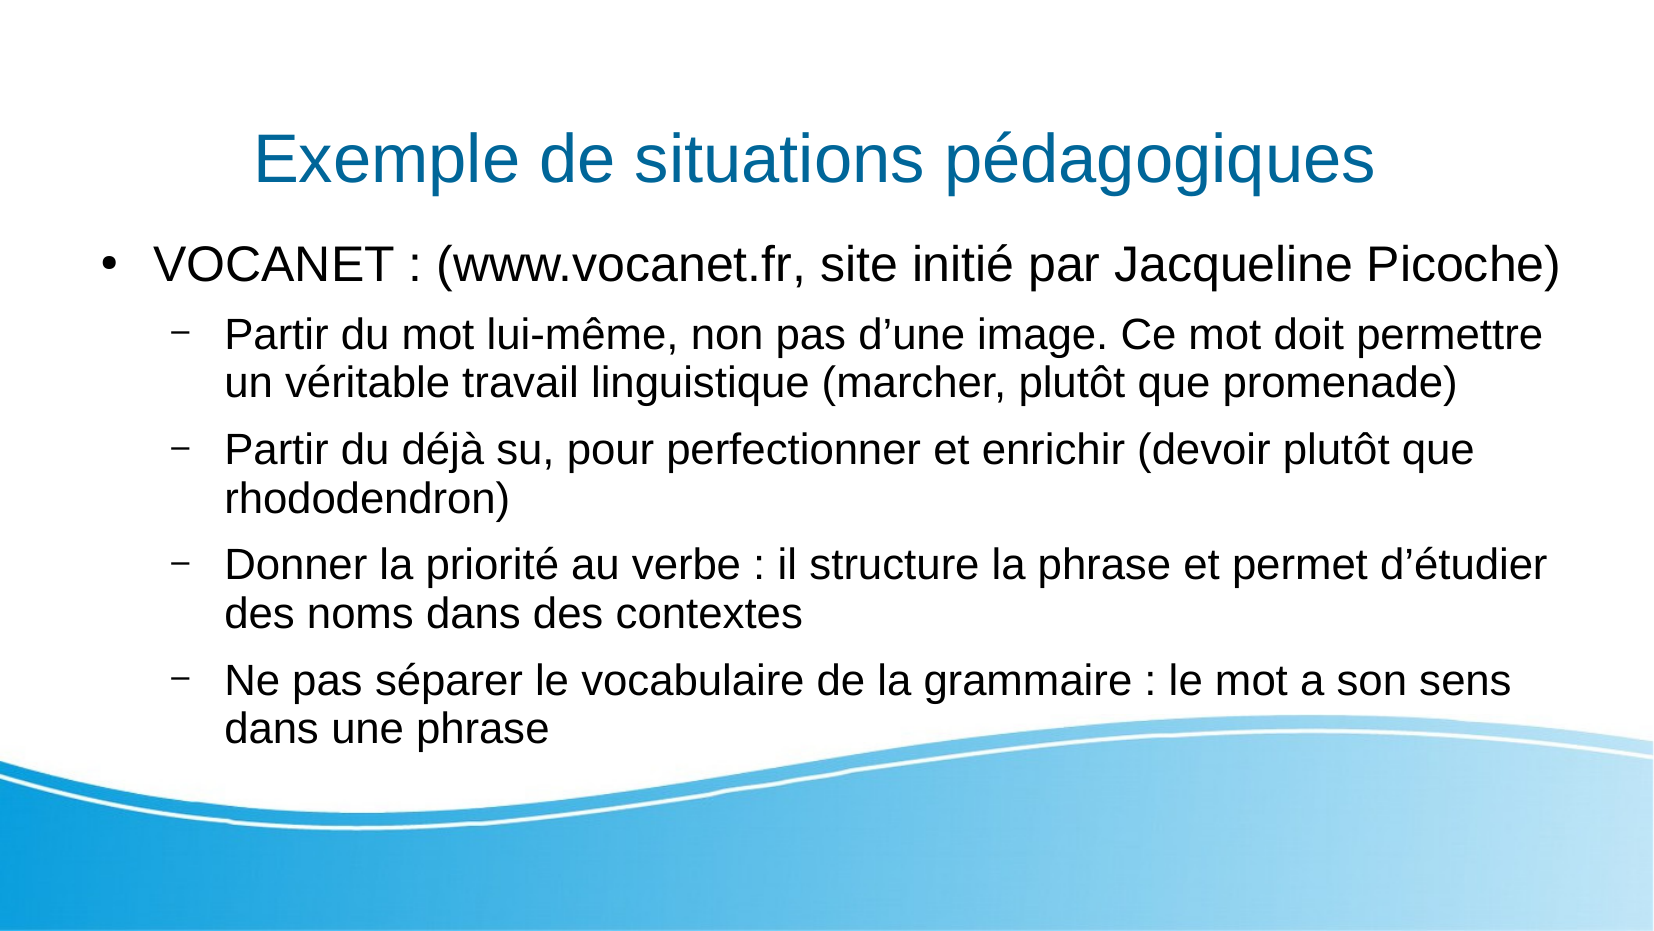

# Exemple de situations pédagogiques
VOCANET : (www.vocanet.fr, site initié par Jacqueline Picoche)
Partir du mot lui-même, non pas d’une image. Ce mot doit permettre un véritable travail linguistique (marcher, plutôt que promenade)
Partir du déjà su, pour perfectionner et enrichir (devoir plutôt que rhododendron)
Donner la priorité au verbe : il structure la phrase et permet d’étudier des noms dans des contextes
Ne pas séparer le vocabulaire de la grammaire : le mot a son sens dans une phrase